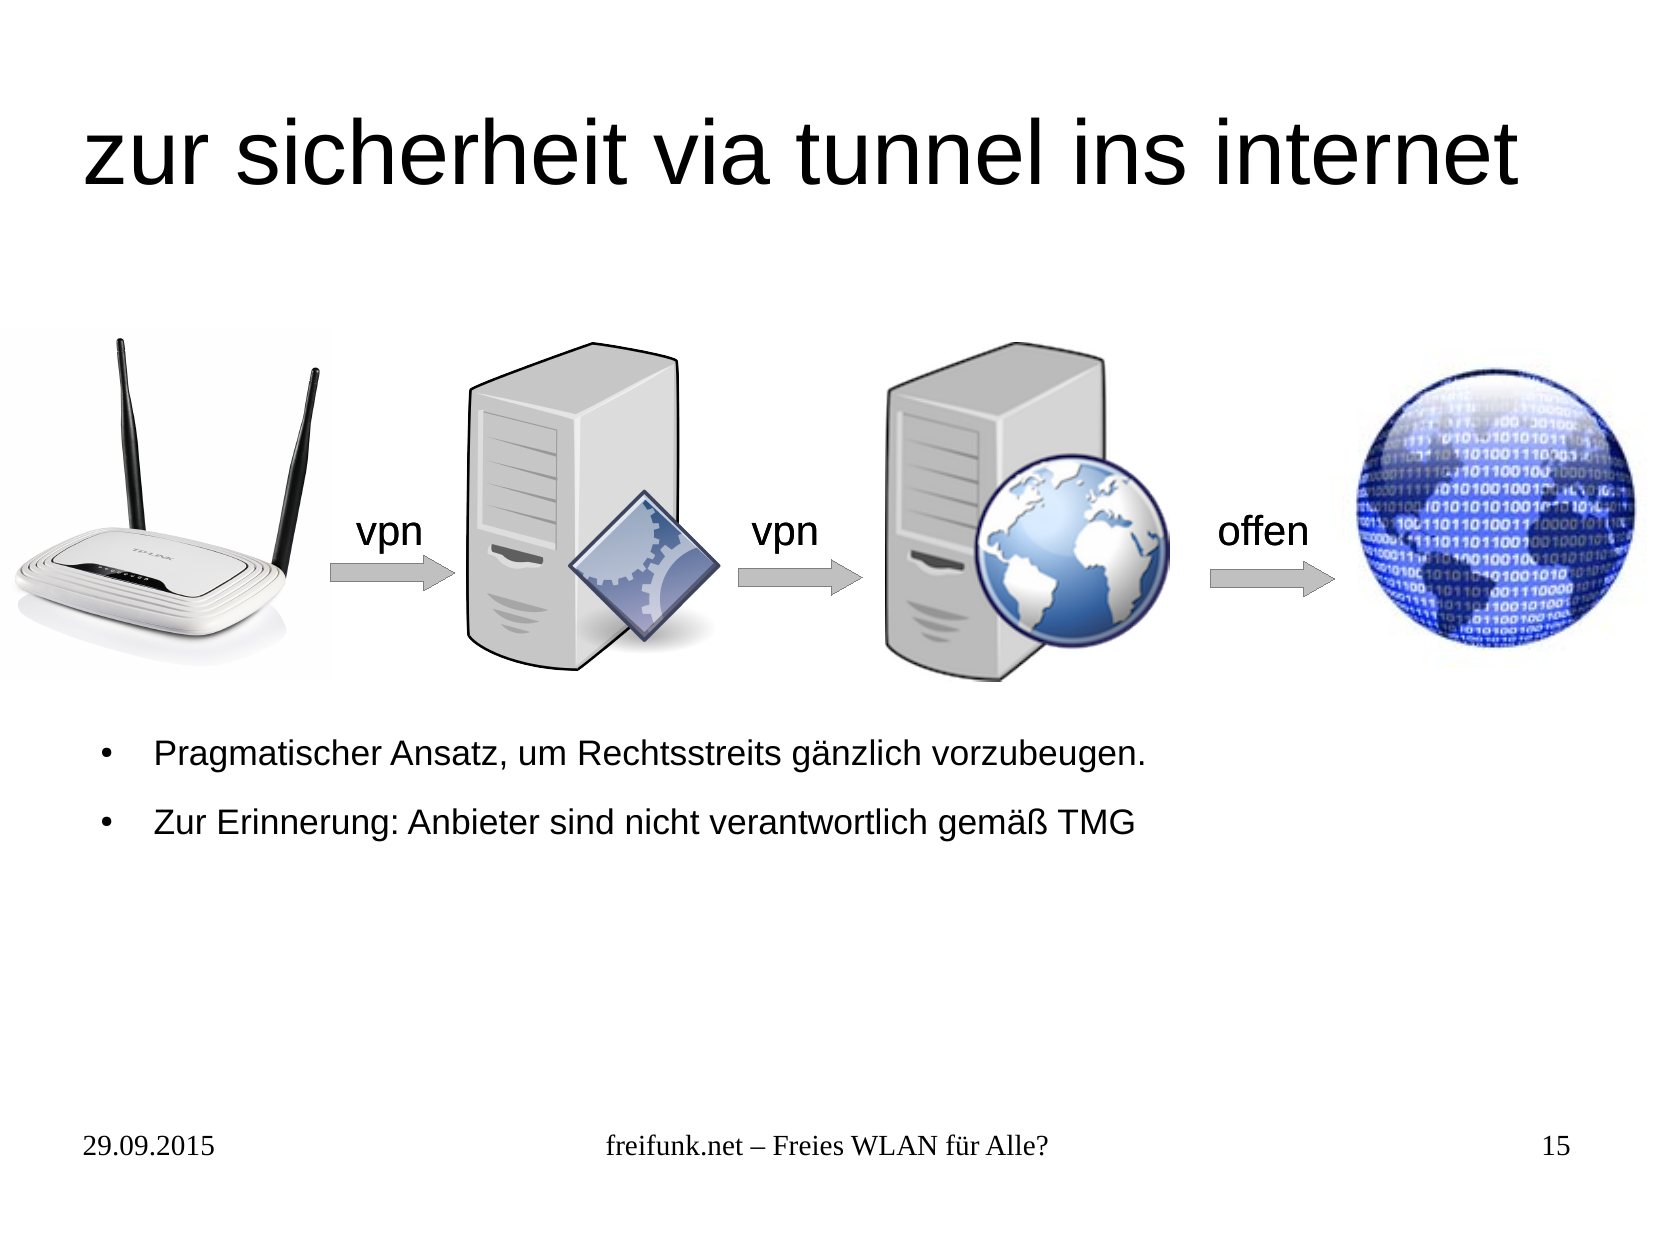

# zur sicherheit via tunnel ins internet
vpn
vpn
vpn
vpn
offen
offen
Pragmatischer Ansatz, um Rechtsstreits gänzlich vorzubeugen.
Zur Erinnerung: Anbieter sind nicht verantwortlich gemäß TMG
29.09.2015
freifunk.net – Freies WLAN für Alle?
15